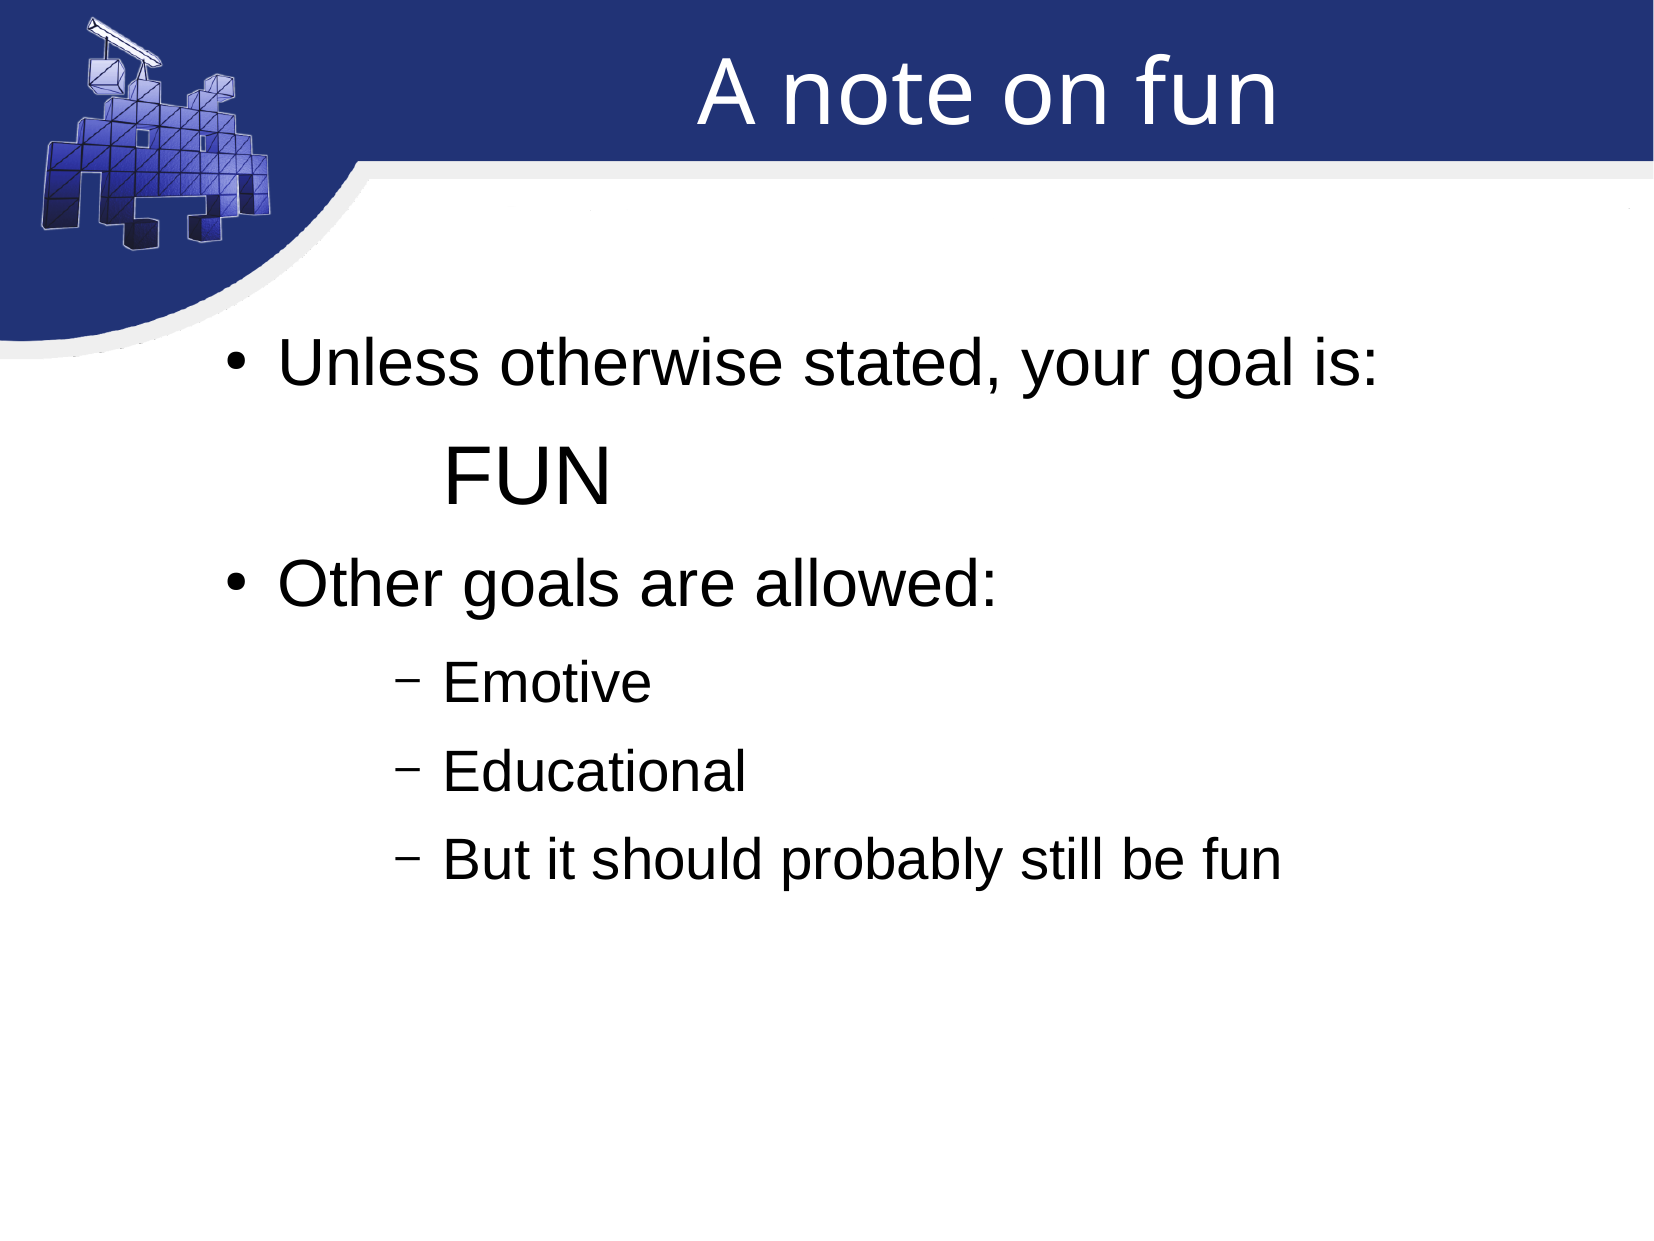

# A note on fun
Unless otherwise stated, your goal is:
FUN
Other goals are allowed:
Emotive
Educational
But it should probably still be fun